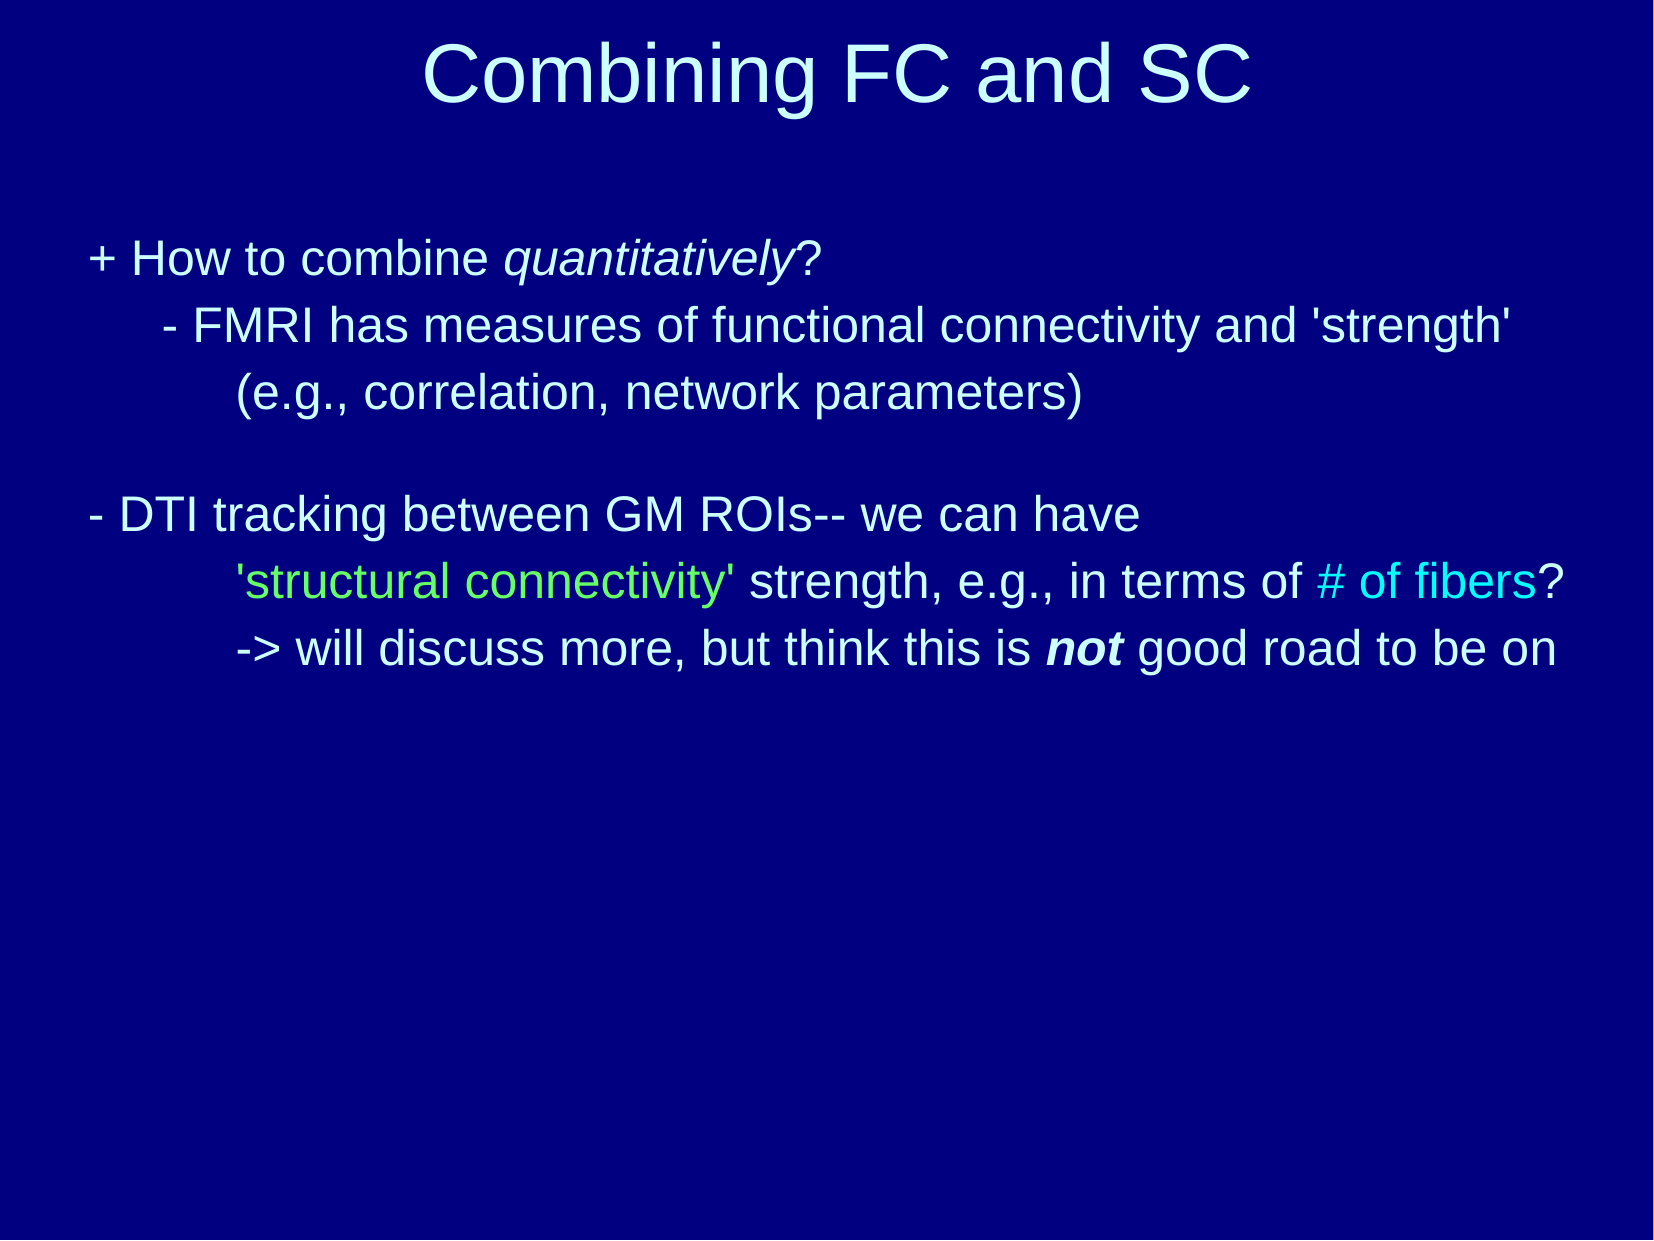

# Combining FC and SC
+ How to combine quantitatively?
	- FMRI has measures of functional connectivity and 'strength'
		(e.g., correlation, network parameters)
- DTI tracking between GM ROIs-- we can have
		'structural connectivity' strength, e.g., in terms of # of fibers?
		-> will discuss more, but think this is not good road to be on